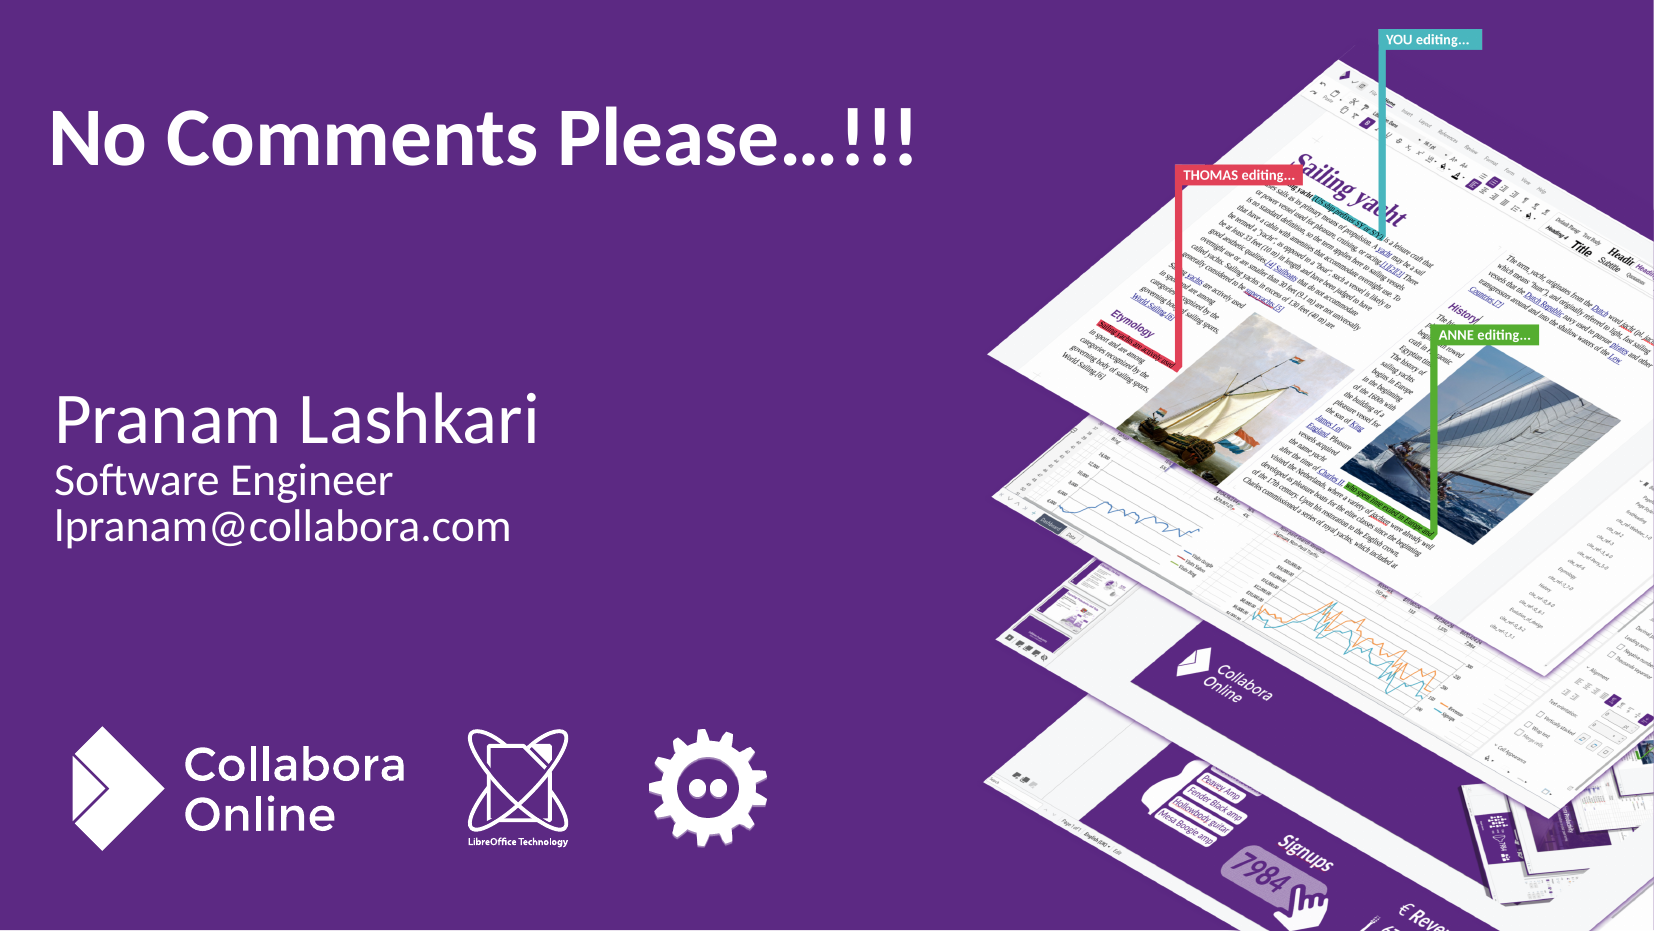

# No Comments Please…!!!
Pranam Lashkari
Software Engineer
lpranam@collabora.com